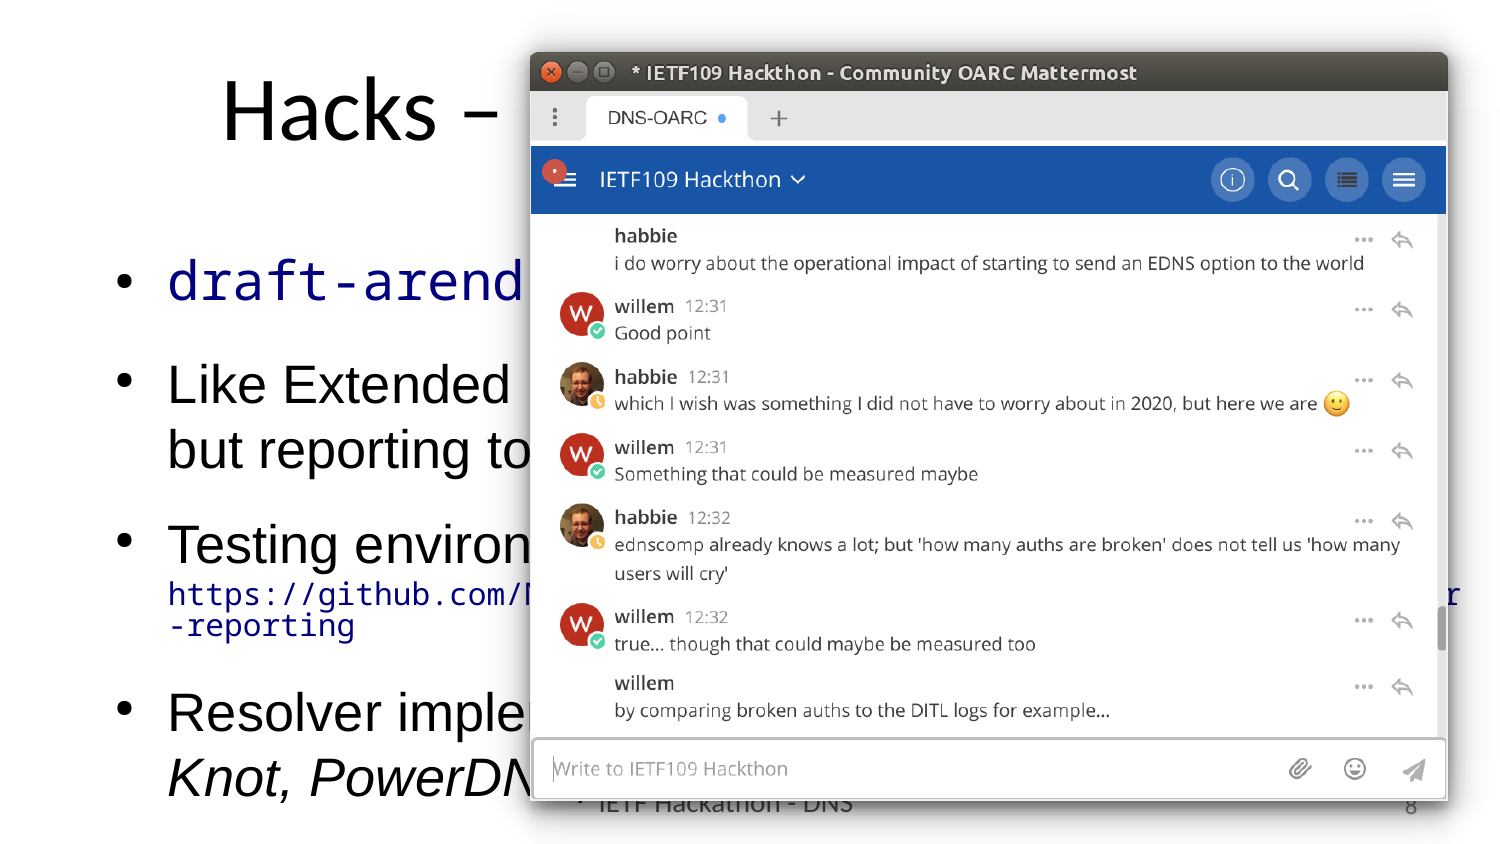

# Hacks – DNS Error Reporting
draft-arends-dns-error-reporting
Like Extended DNS Errors [RFC8914],
but reporting to authoritative instead of querier
Testing environment & 1 auth implementation ready
https://github.com/NLnetLabs/nsd/tree/features/draft-arends-dns-error-reporting
Resolver implementations coming soon…
Knot, PowerDNS, Unbound all have EDE branches